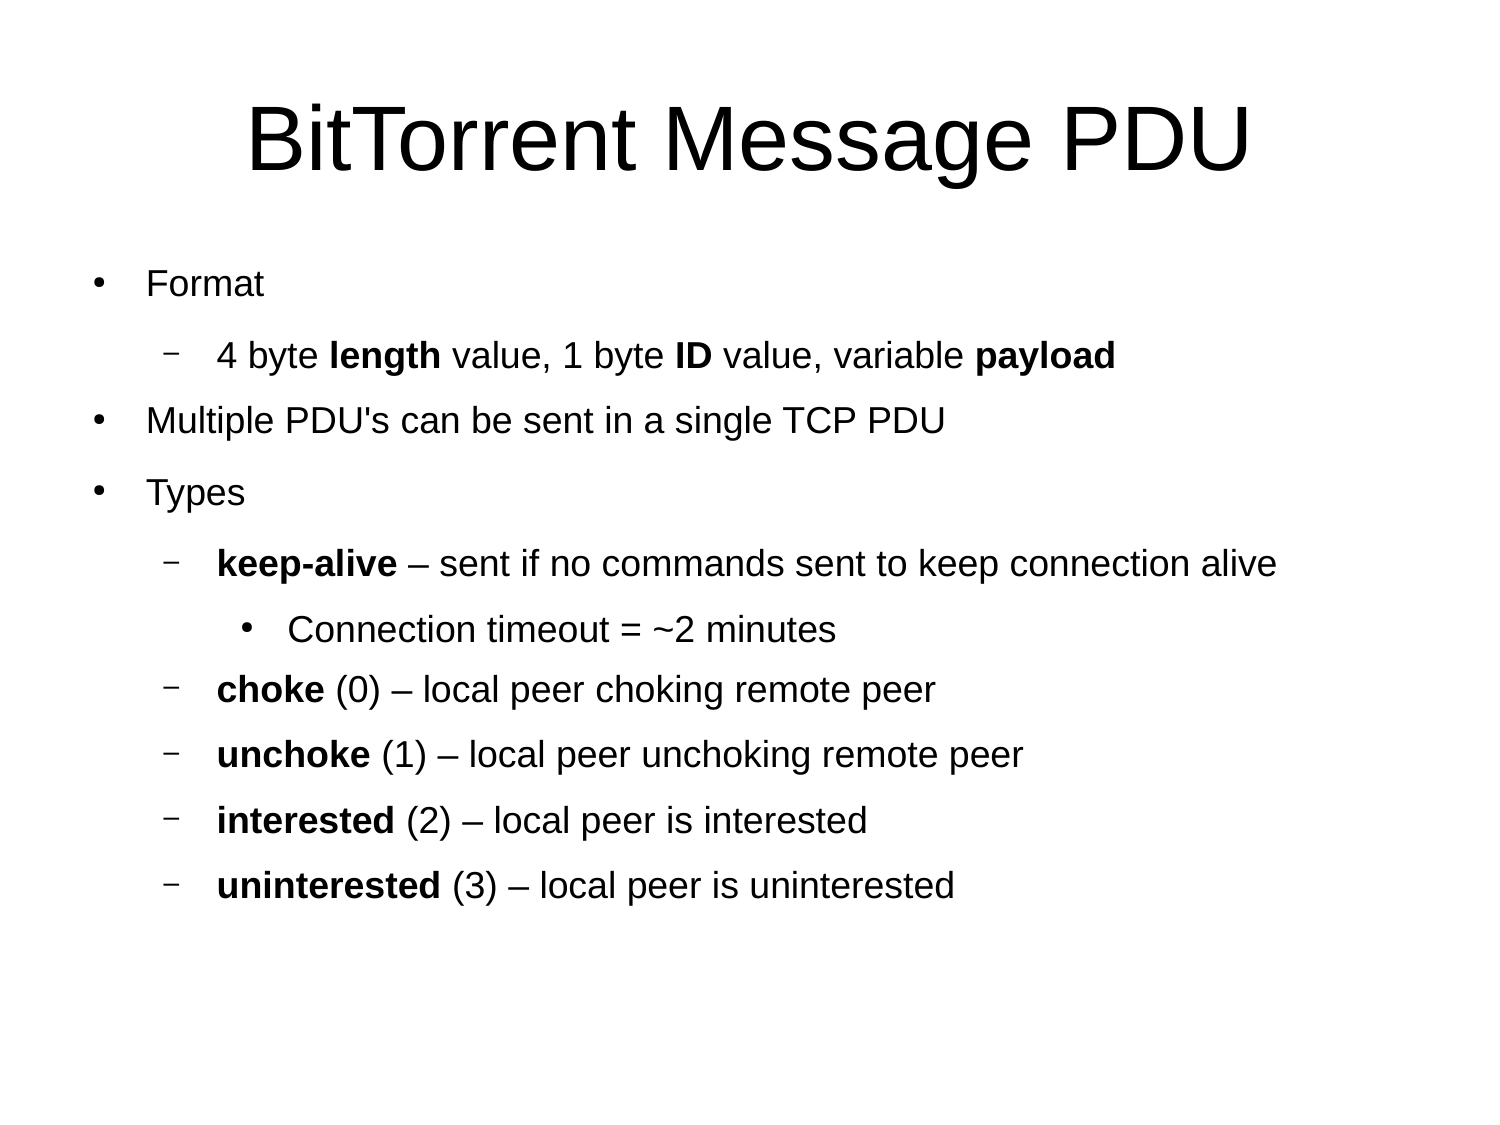

# BitTorrent Message PDU
Format
4 byte length value, 1 byte ID value, variable payload
Multiple PDU's can be sent in a single TCP PDU
Types
keep-alive – sent if no commands sent to keep connection alive
Connection timeout = ~2 minutes
choke (0) – local peer choking remote peer
unchoke (1) – local peer unchoking remote peer
interested (2) – local peer is interested
uninterested (3) – local peer is uninterested